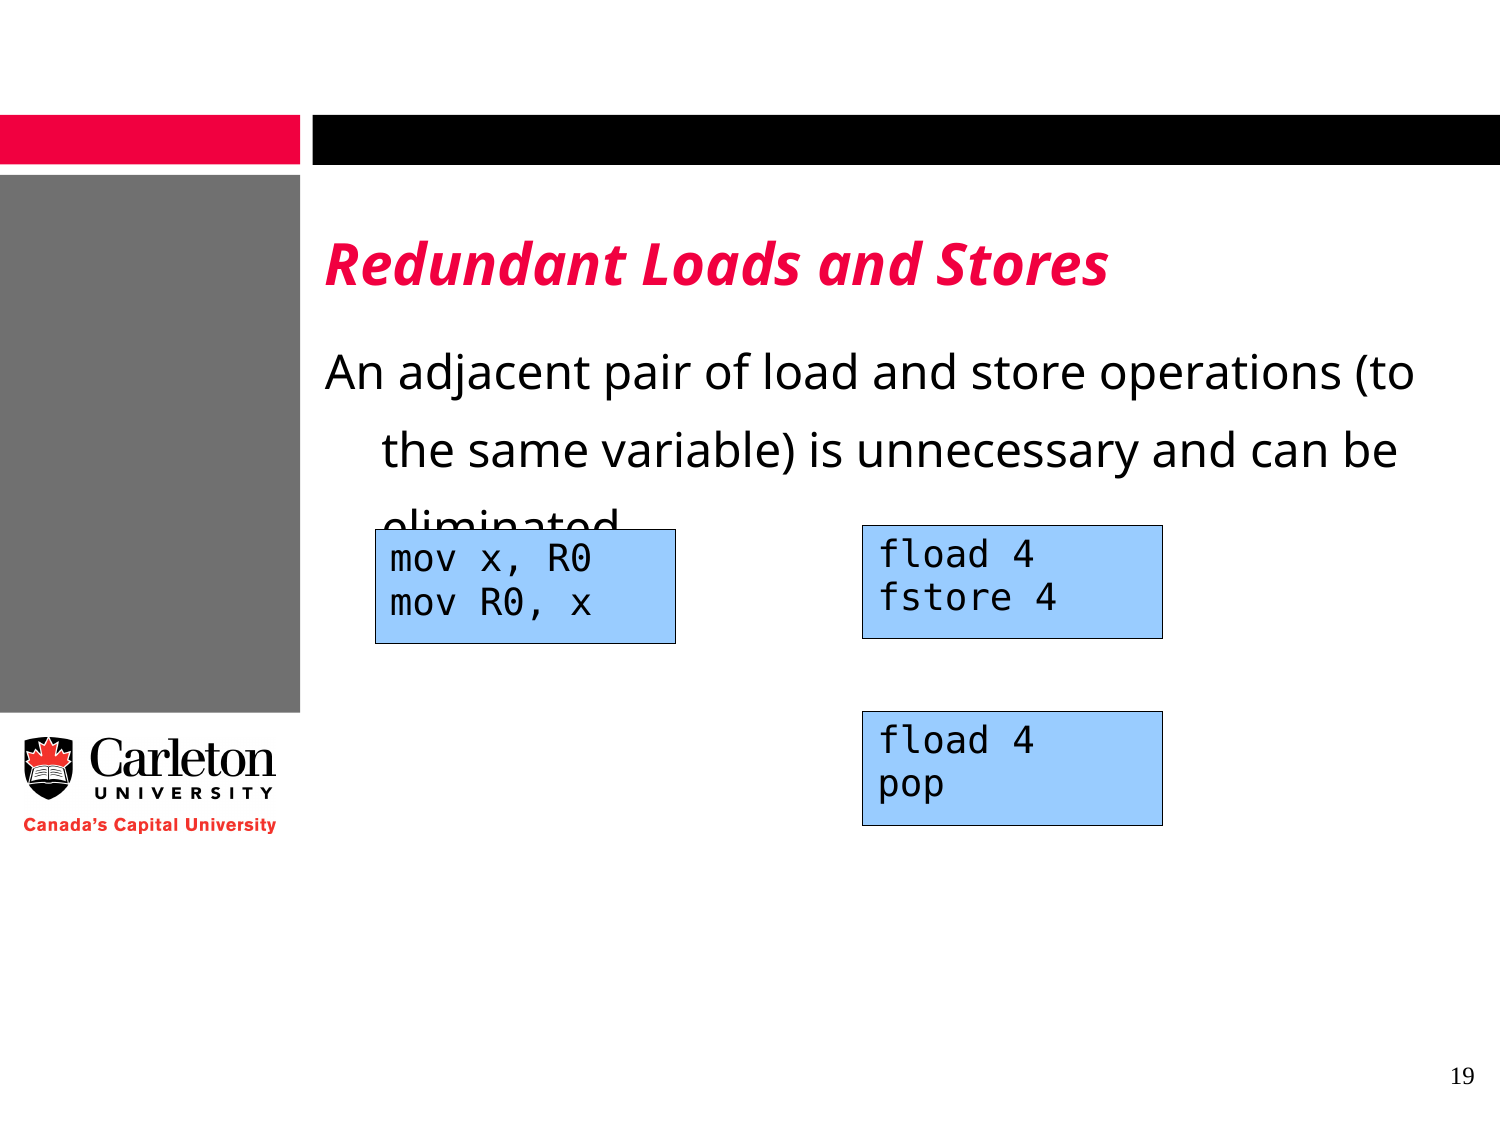

# Redundant Loads and Stores
An adjacent pair of load and store operations (to the same variable) is unnecessary and can be eliminated
fload 4
fstore 4
mov x, R0
mov R0, x
fload 4
pop
19